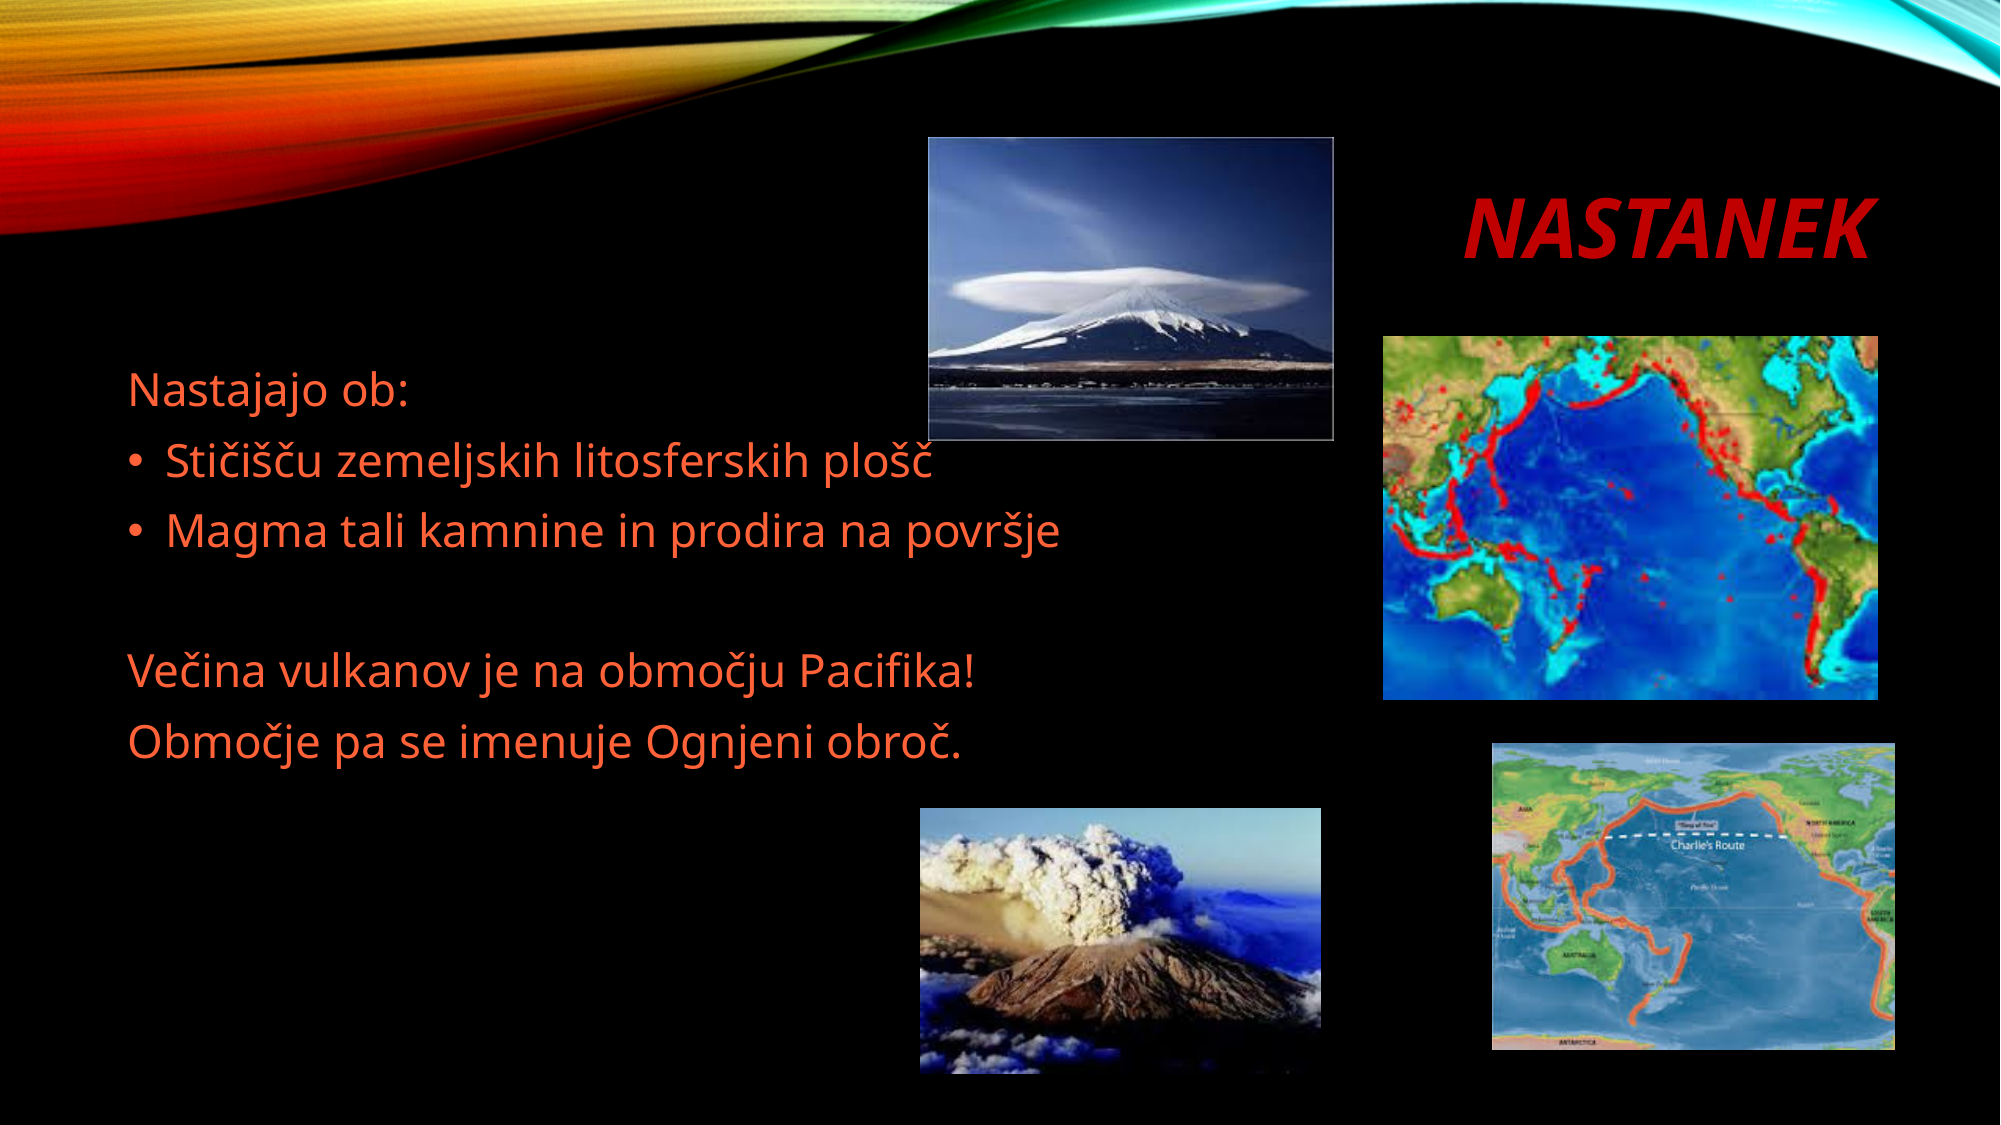

# Nastanek
Nastajajo ob:
Stičišču zemeljskih litosferskih plošč
Magma tali kamnine in prodira na površje
Večina vulkanov je na območju Pacifika!
Območje pa se imenuje Ognjeni obroč.